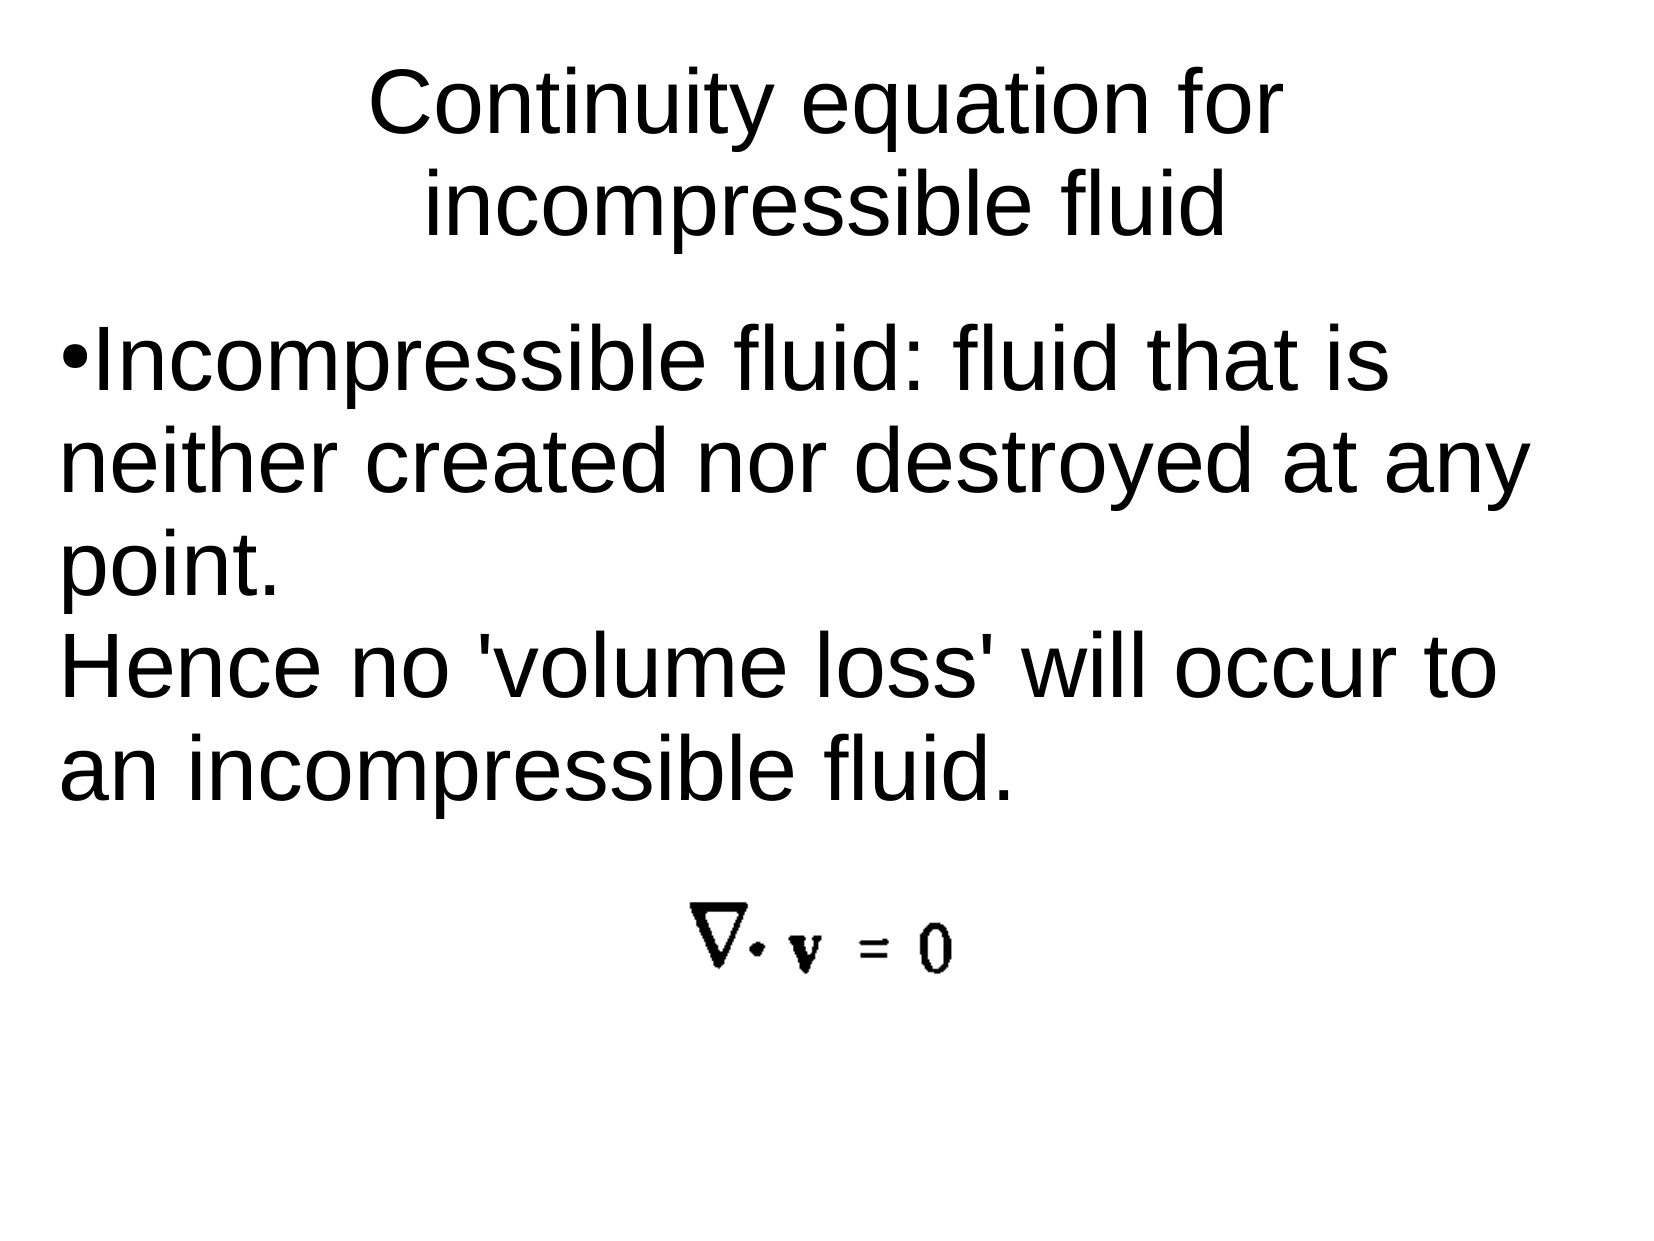

# Continuity equation for incompressible fluid
Incompressible fluid: fluid that is neither created nor destroyed at any point.
Hence no 'volume loss' will occur to an incompressible fluid.